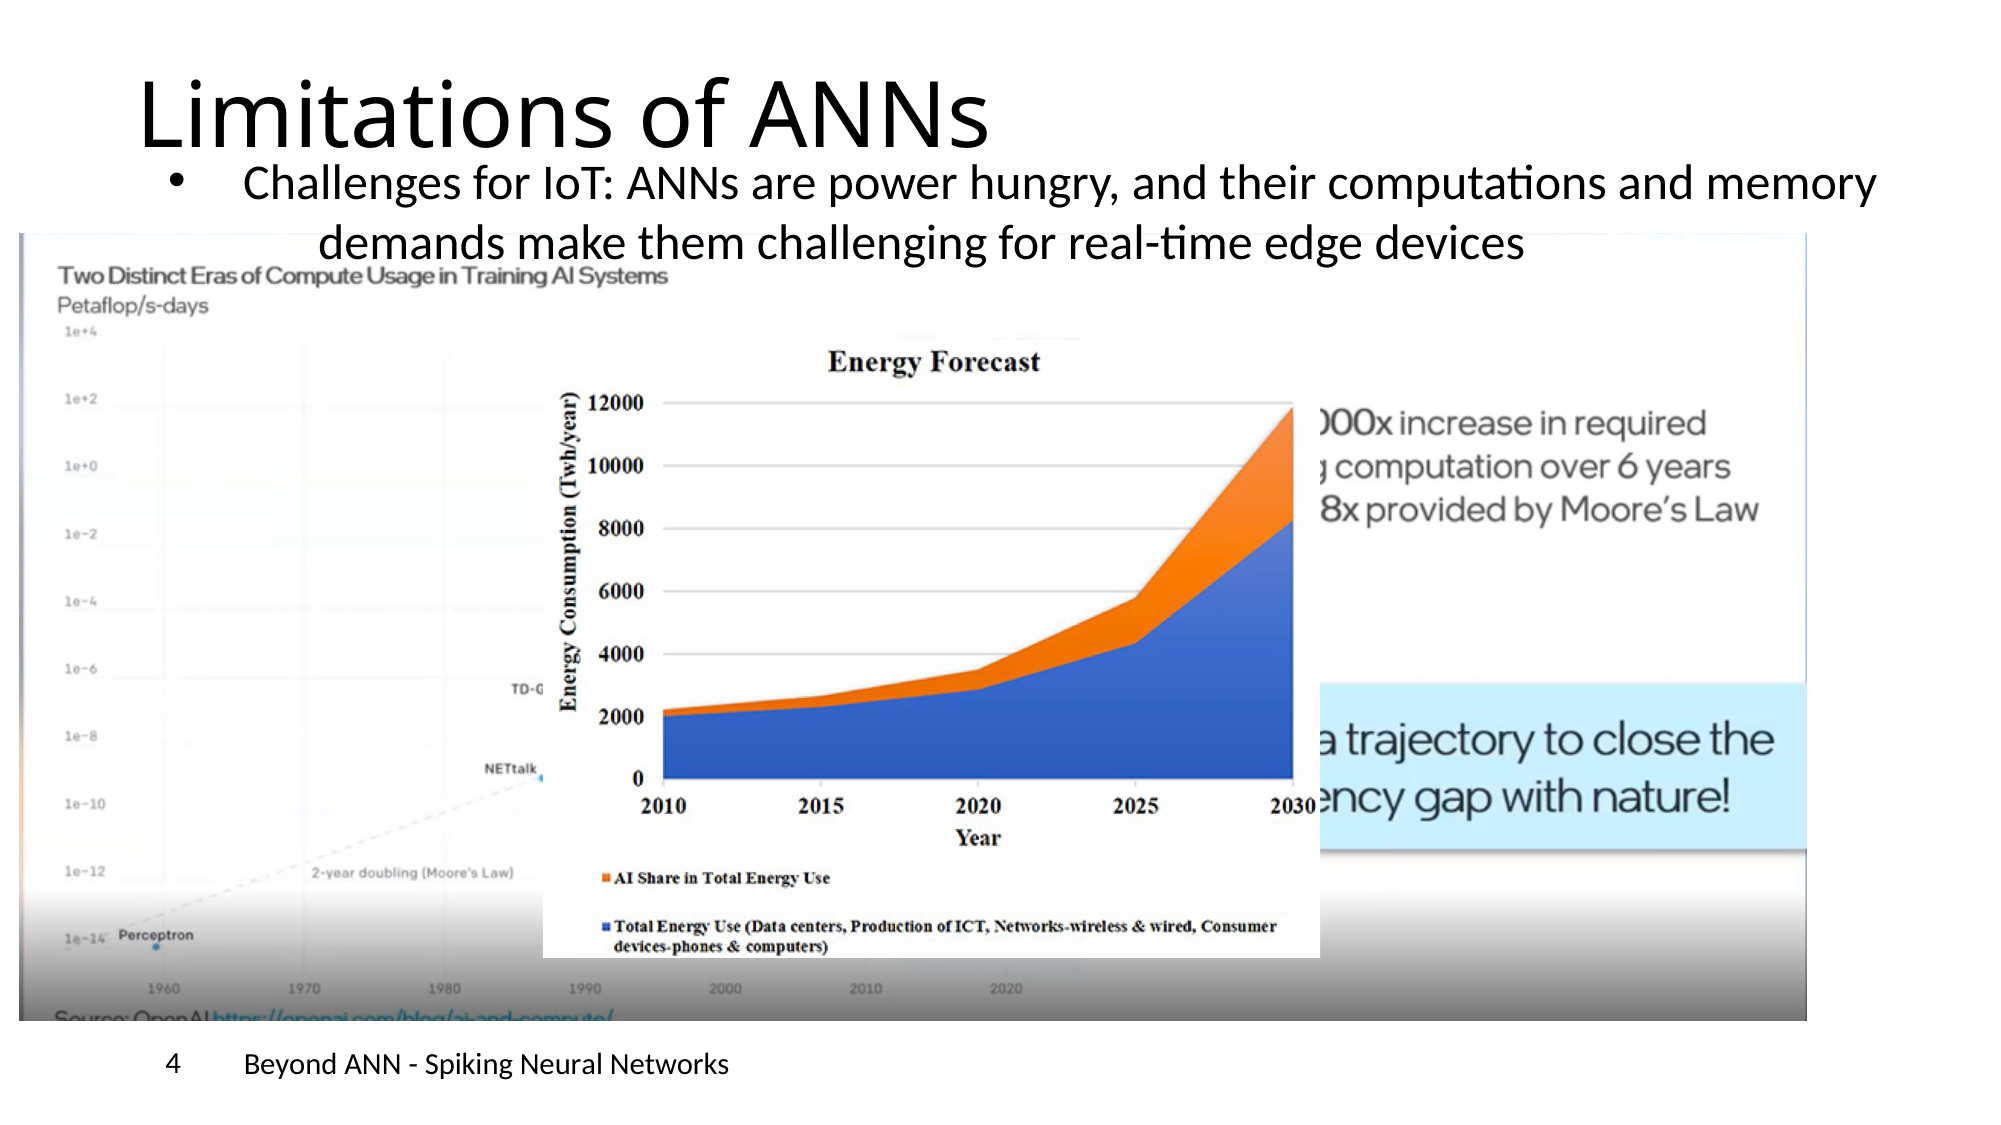

# Limitations of ANNs
Challenges for IoT: ANNs are power hungry, and their computations and memory demands make them challenging for real-time edge devices
4
Beyond ANN - Spiking Neural Networks